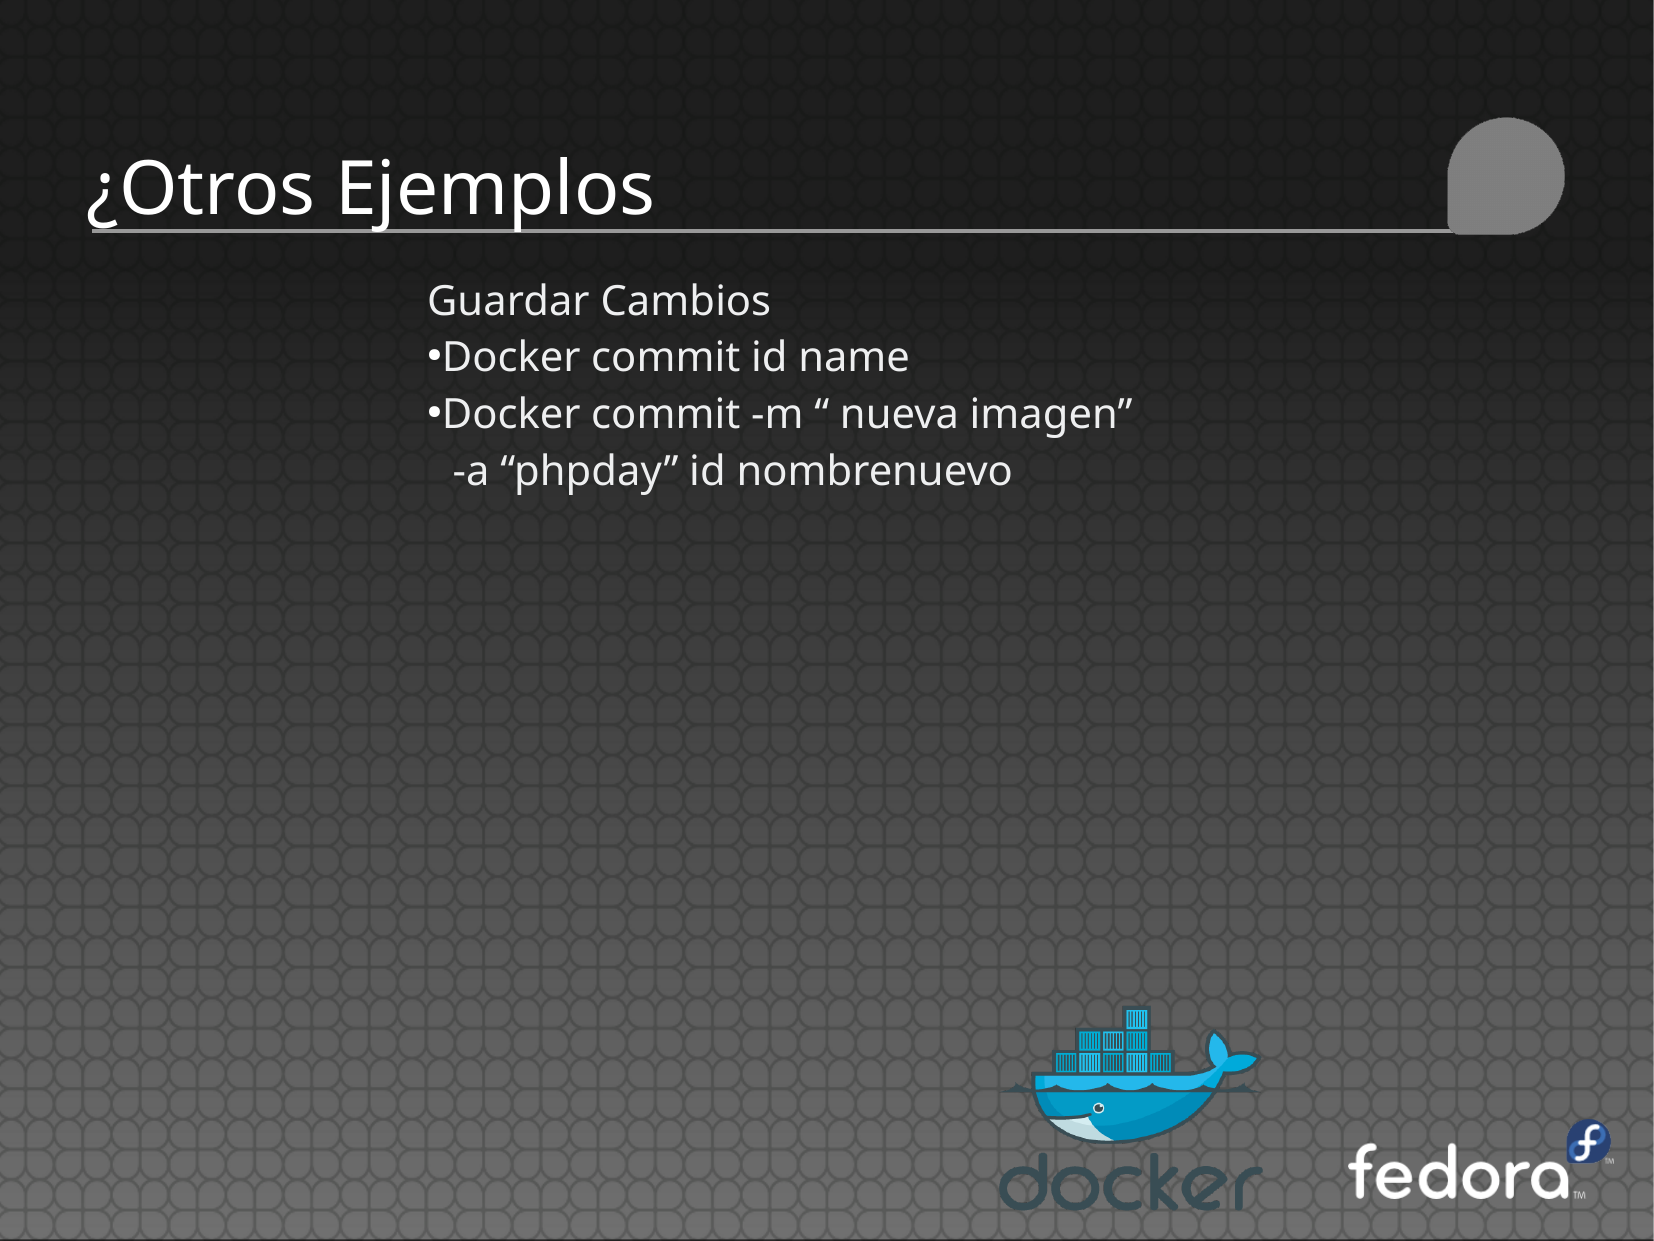

# ¿Otros Ejemplos
Guardar Cambios
Docker commit id name
Docker commit -m “ nueva imagen”
 -a “phpday” id nombrenuevo